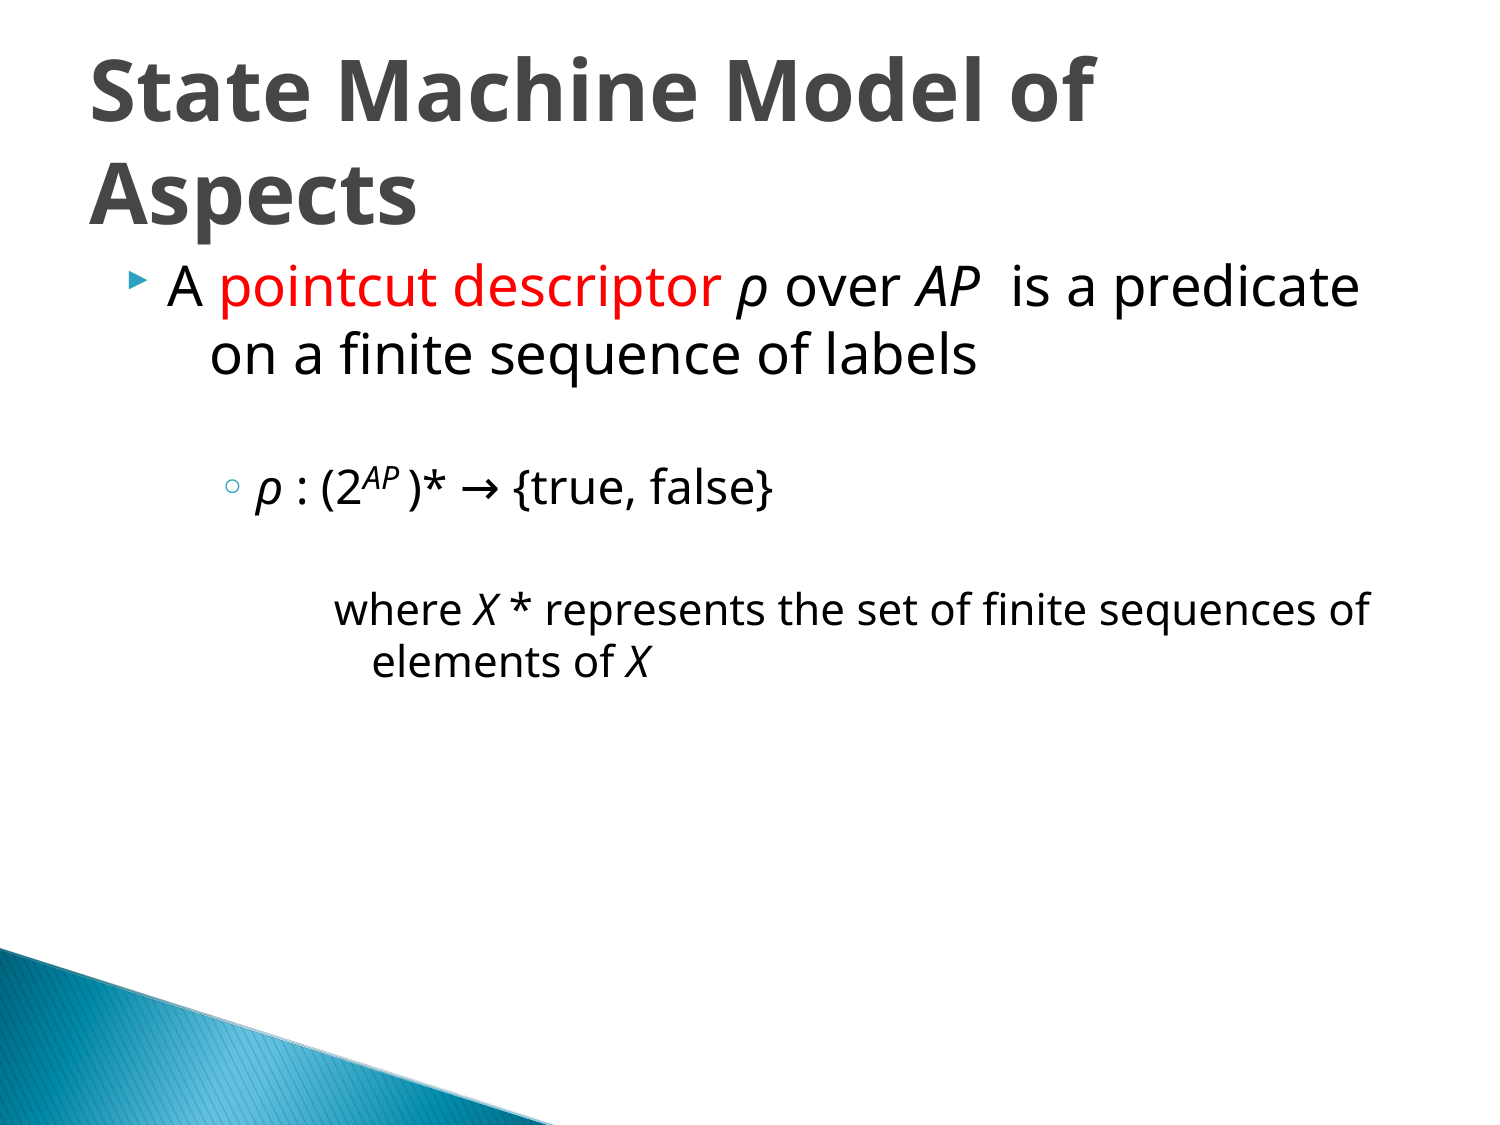

# State Machine Model of Aspects
A pointcut descriptor ρ over AP is a predicate on a finite sequence of labels
ρ : (2AP )* → {true, false}
where X * represents the set of finite sequences of elements of X